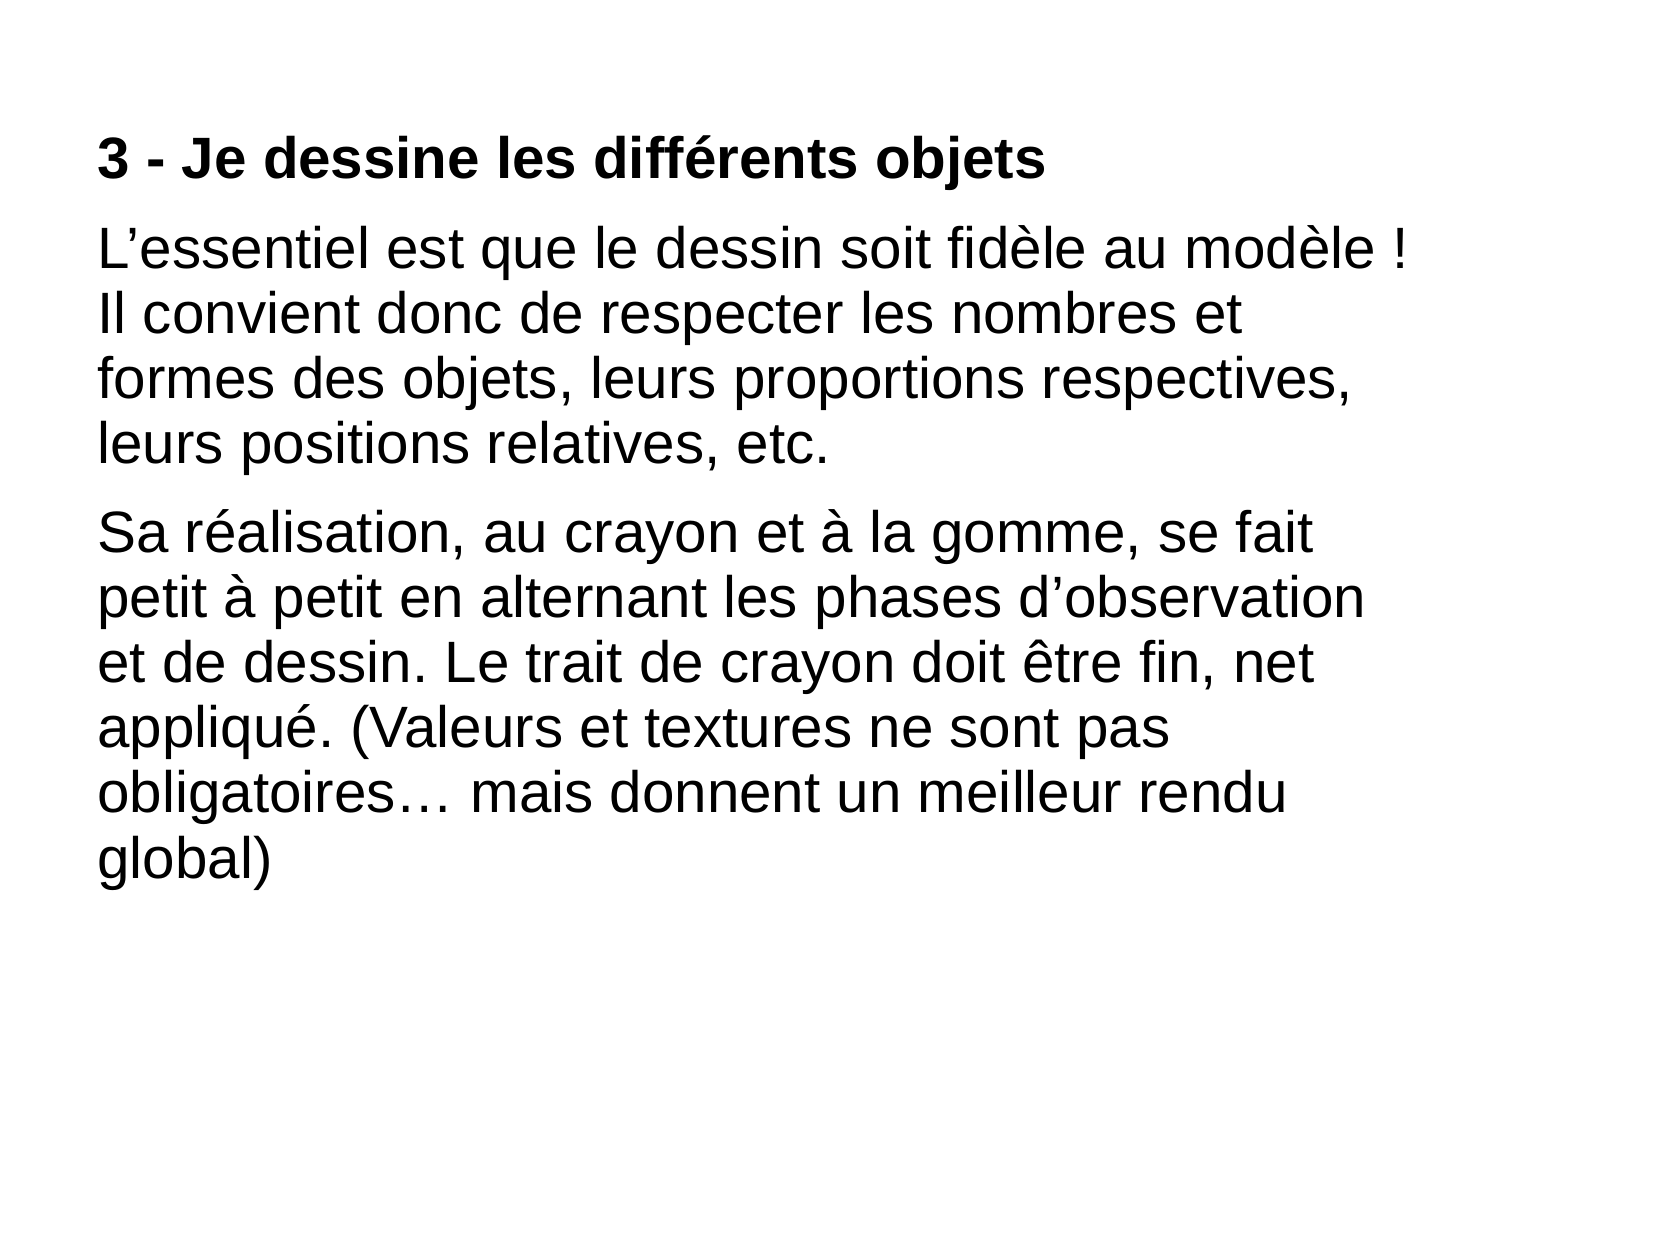

3 - Je dessine les différents objets
L’essentiel est que le dessin soit fidèle au modèle ! Il convient donc de respecter les nombres et formes des objets, leurs proportions respectives, leurs positions relatives, etc.
Sa réalisation, au crayon et à la gomme, se fait petit à petit en alternant les phases d’observation et de dessin. Le trait de crayon doit être fin, net appliqué. (Valeurs et textures ne sont pas obligatoires… mais donnent un meilleur rendu global)